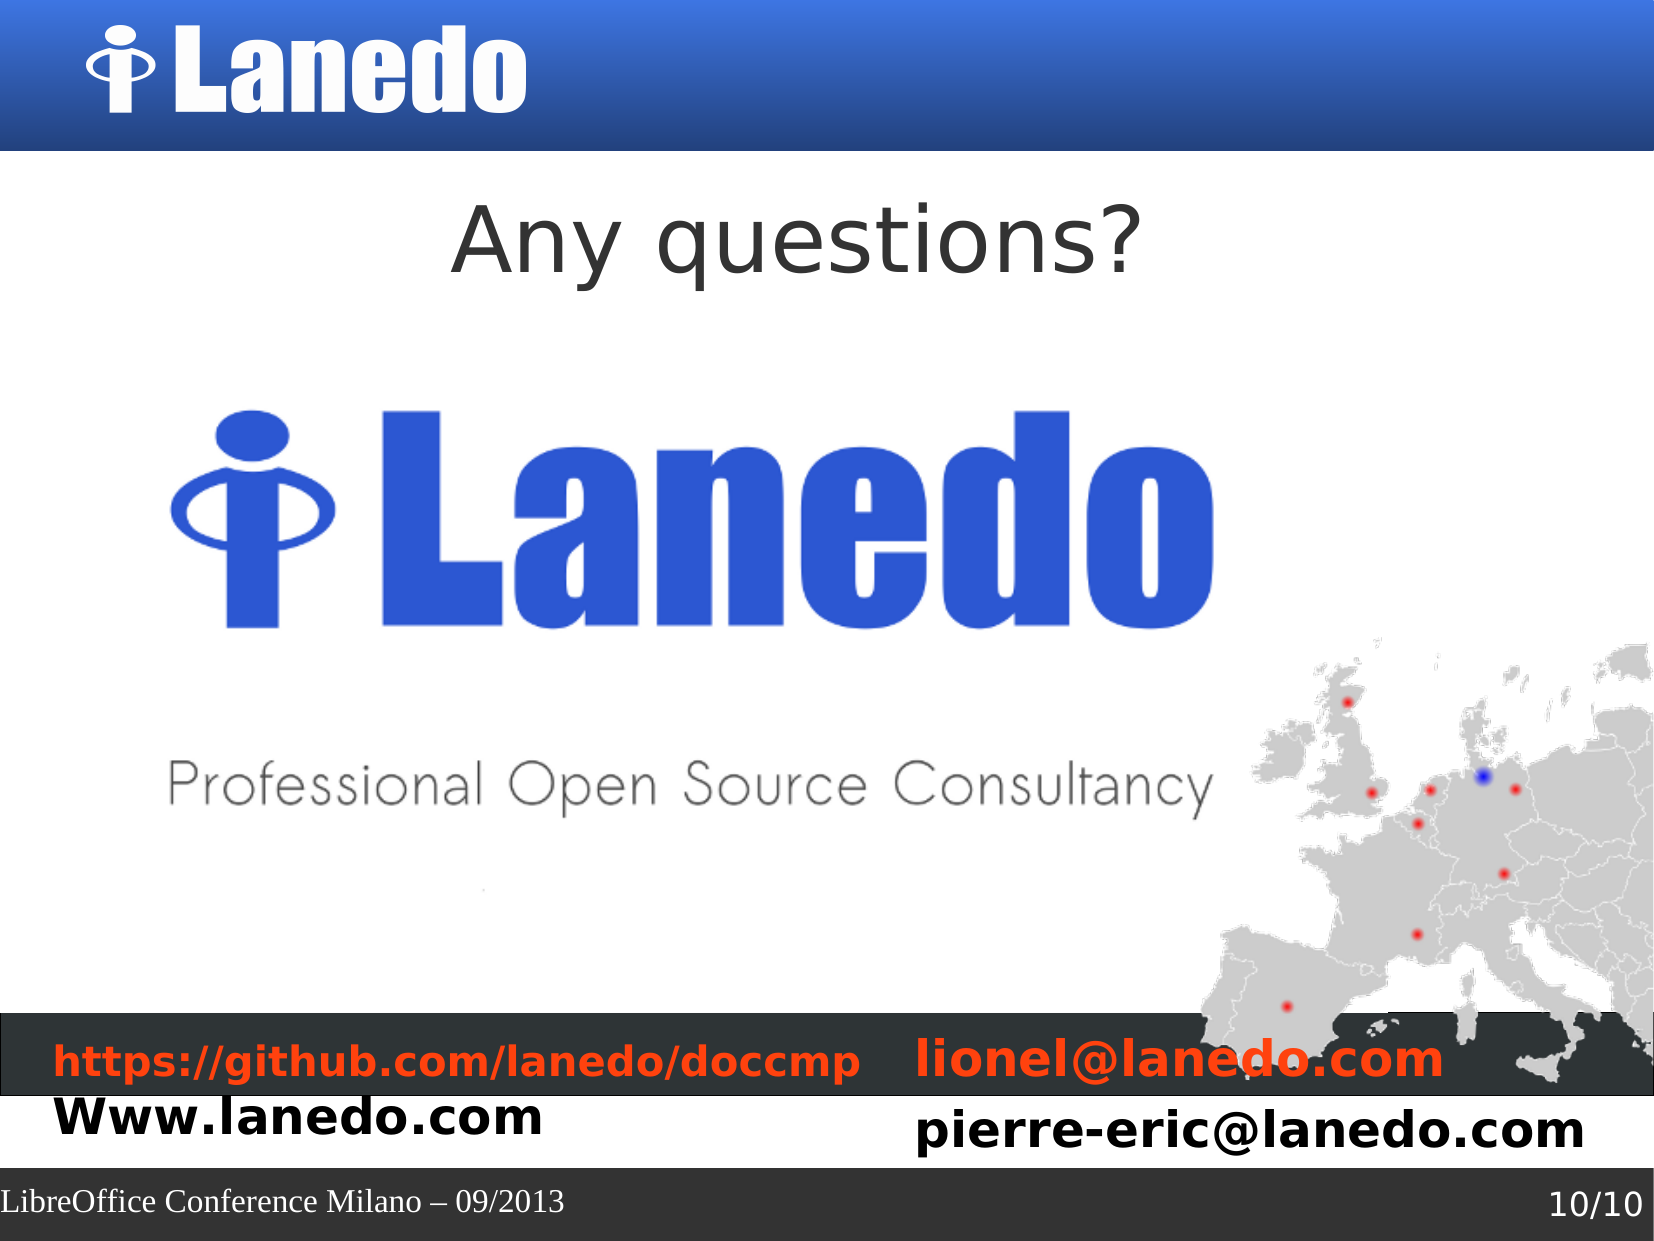

# Any questions?
lionel@lanedo.com
https://github.com/lanedo/doccmp
Www.lanedo.com
pierre-eric@lanedo.com
10